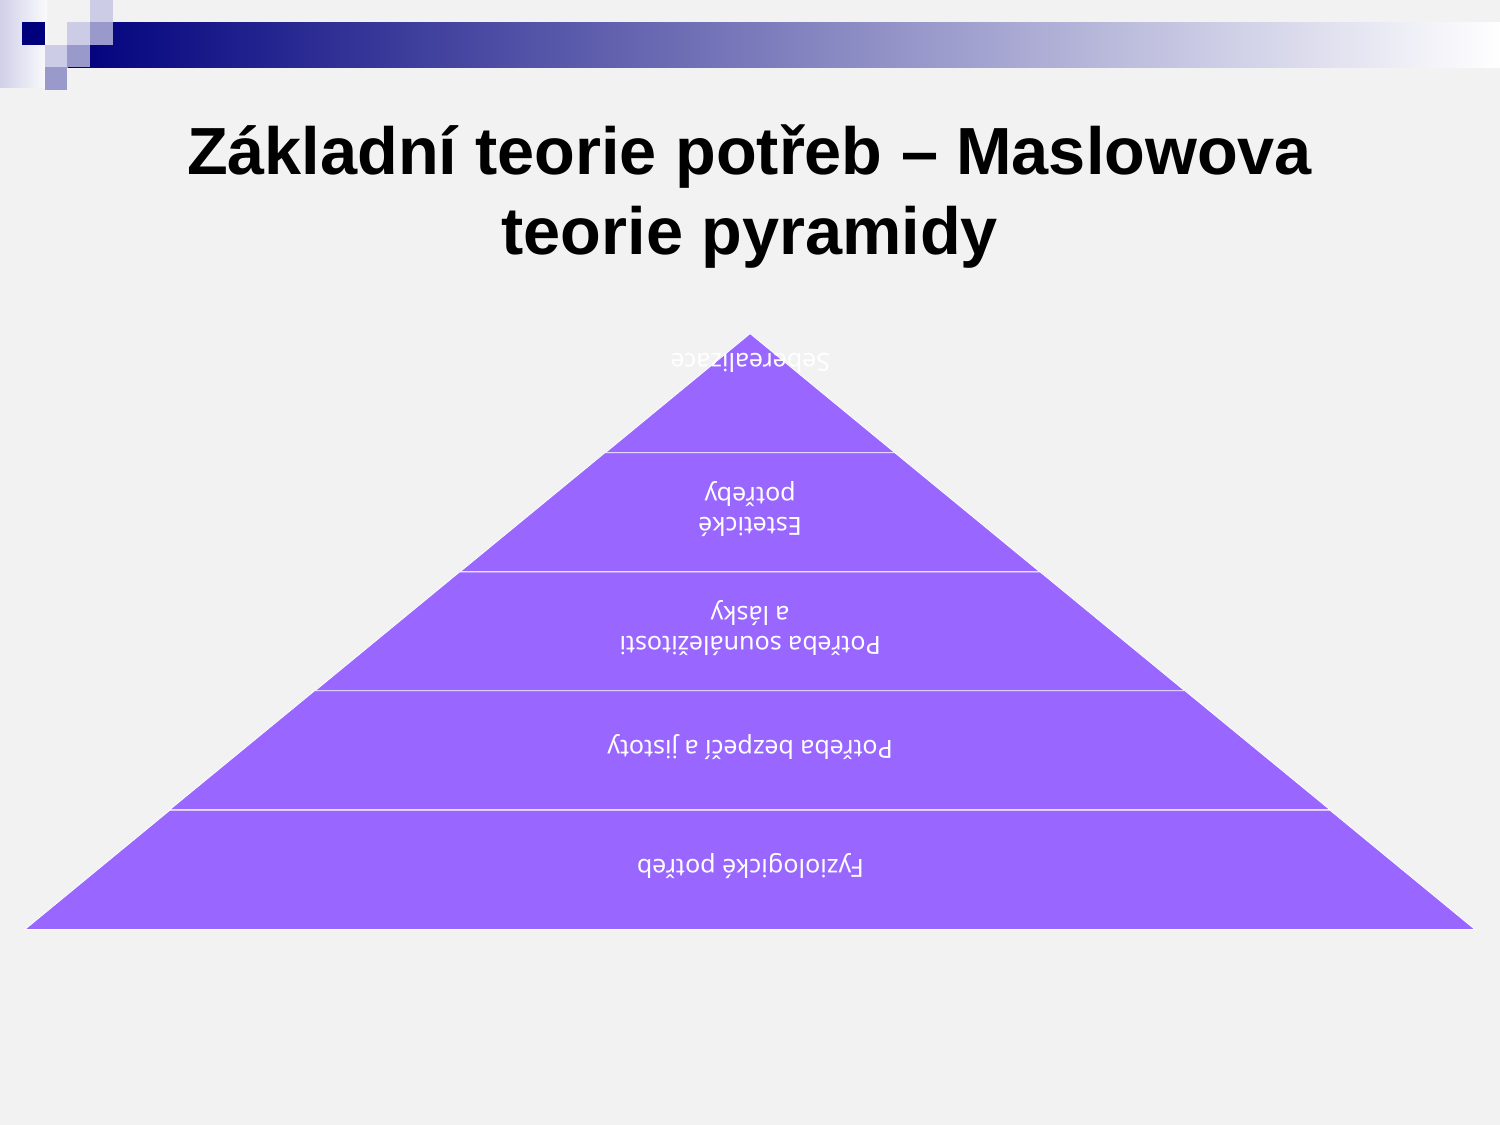

# Základní teorie potřeb – Maslowova teorie pyramidy
Seberealizace
Estetické
potřeby
Potřeba sounáležitosti
a lásky
Potřeba bezpečí a jistoty
Fyziologické potřeb